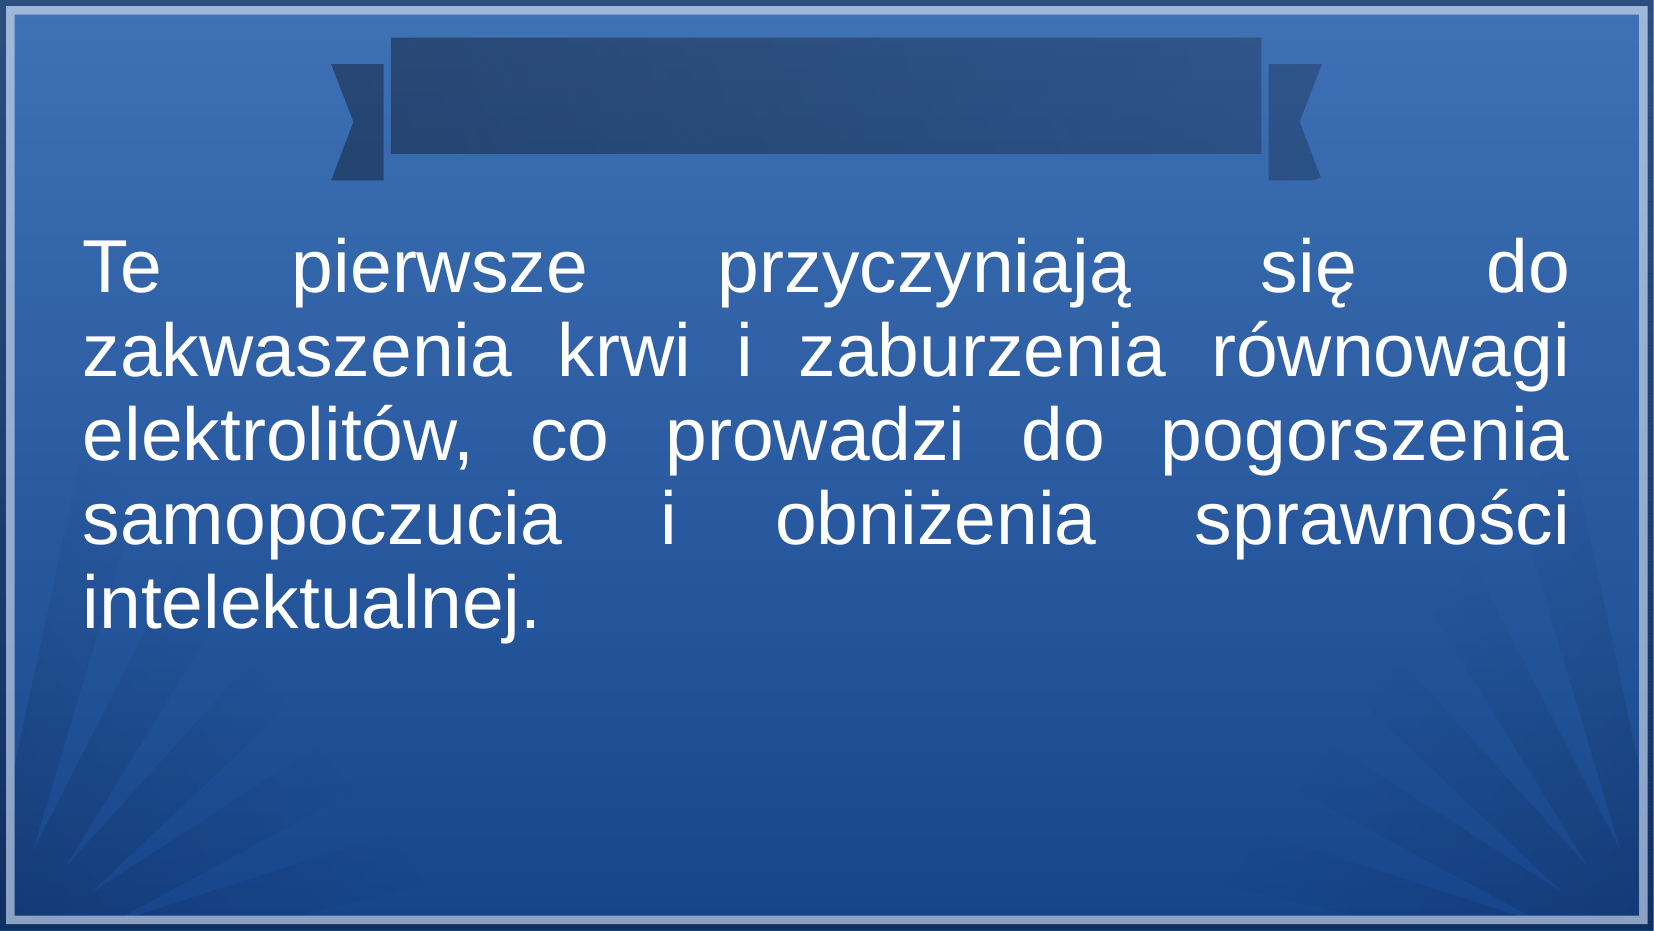

#
Te pierwsze przyczyniają się do zakwaszenia krwi i zaburzenia równowagi elektrolitów, co prowadzi do pogorszenia samopoczucia i obniżenia sprawności intelektualnej.